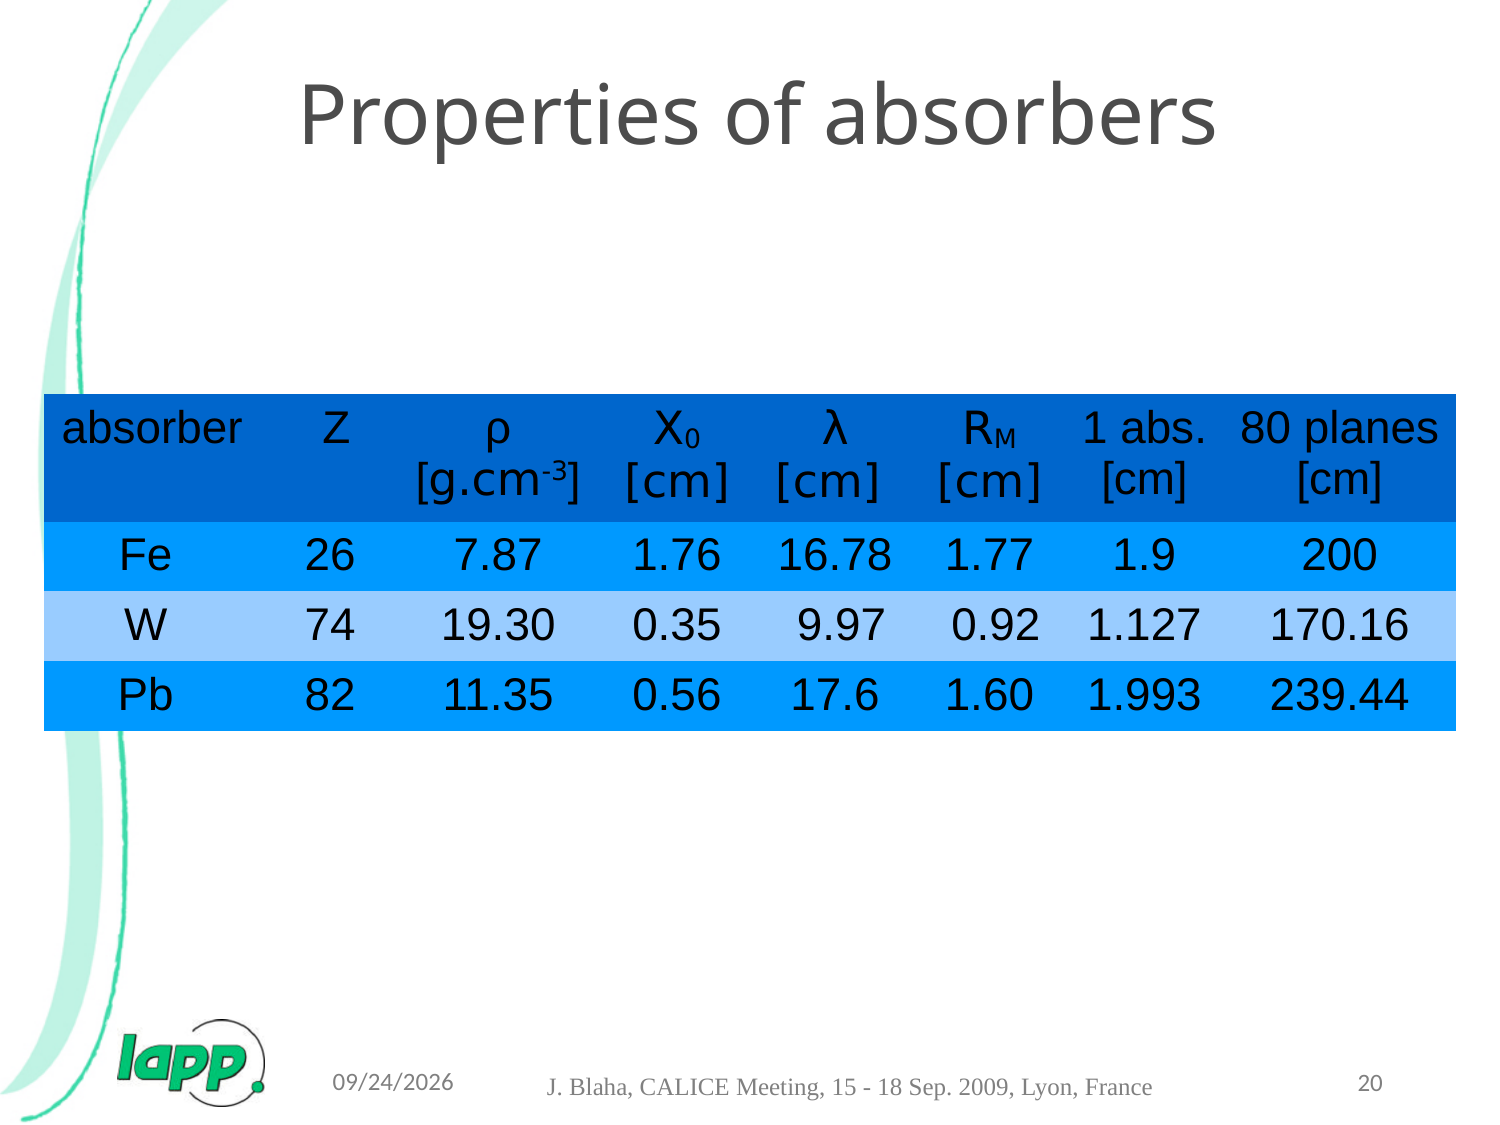

Properties of absorbers
#
| absorber | Z | ρ [g.cm-3] | X0 [cm] | λ [cm] | RM [cm] | 1 abs. [cm] | 80 planes [cm] |
| --- | --- | --- | --- | --- | --- | --- | --- |
| Fe | 26 | 7.87 | 1.76 | 16.78 | 1.77 | 1.9 | 200 |
| W | 74 | 19.30 | 0.35 | 9.97 | 0.92 | 1.127 | 170.16 |
| Pb | 82 | 11.35 | 0.56 | 17.6 | 1.60 | 1.993 | 239.44 |
20
J. Blaha, CALICE Meeting, 15 - 18 Sep. 2009, Lyon, France